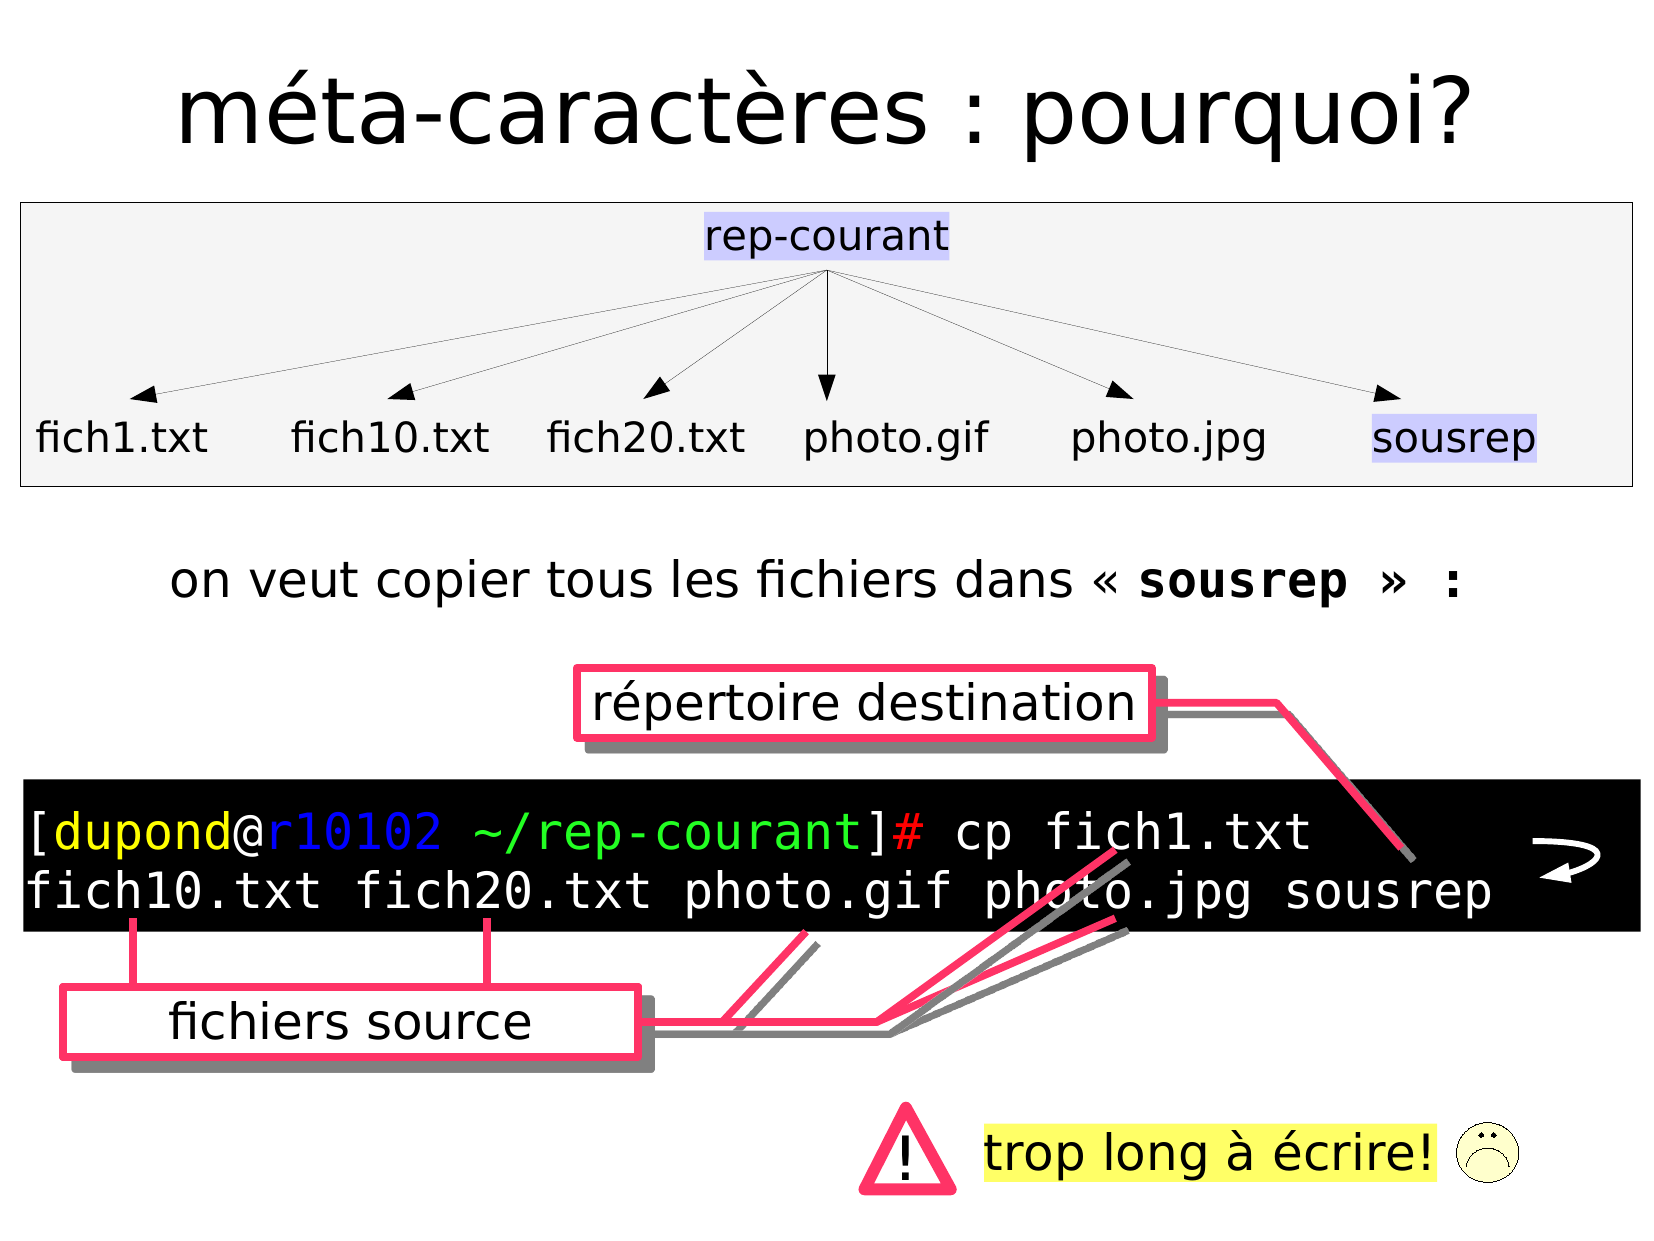

# méta-caractères : pourquoi?
rep-courant
fich1.txt
fich10.txt
fich20.txt
photo.gif
photo.jpg
sousrep
on veut copier tous les fichiers dans « sousrep » :
[dupond@r10102 ~/rep-courant]# cp fich1.txt fich10.txt fich20.txt photo.gif photo.jpg sousrep
!
trop long à écrire!